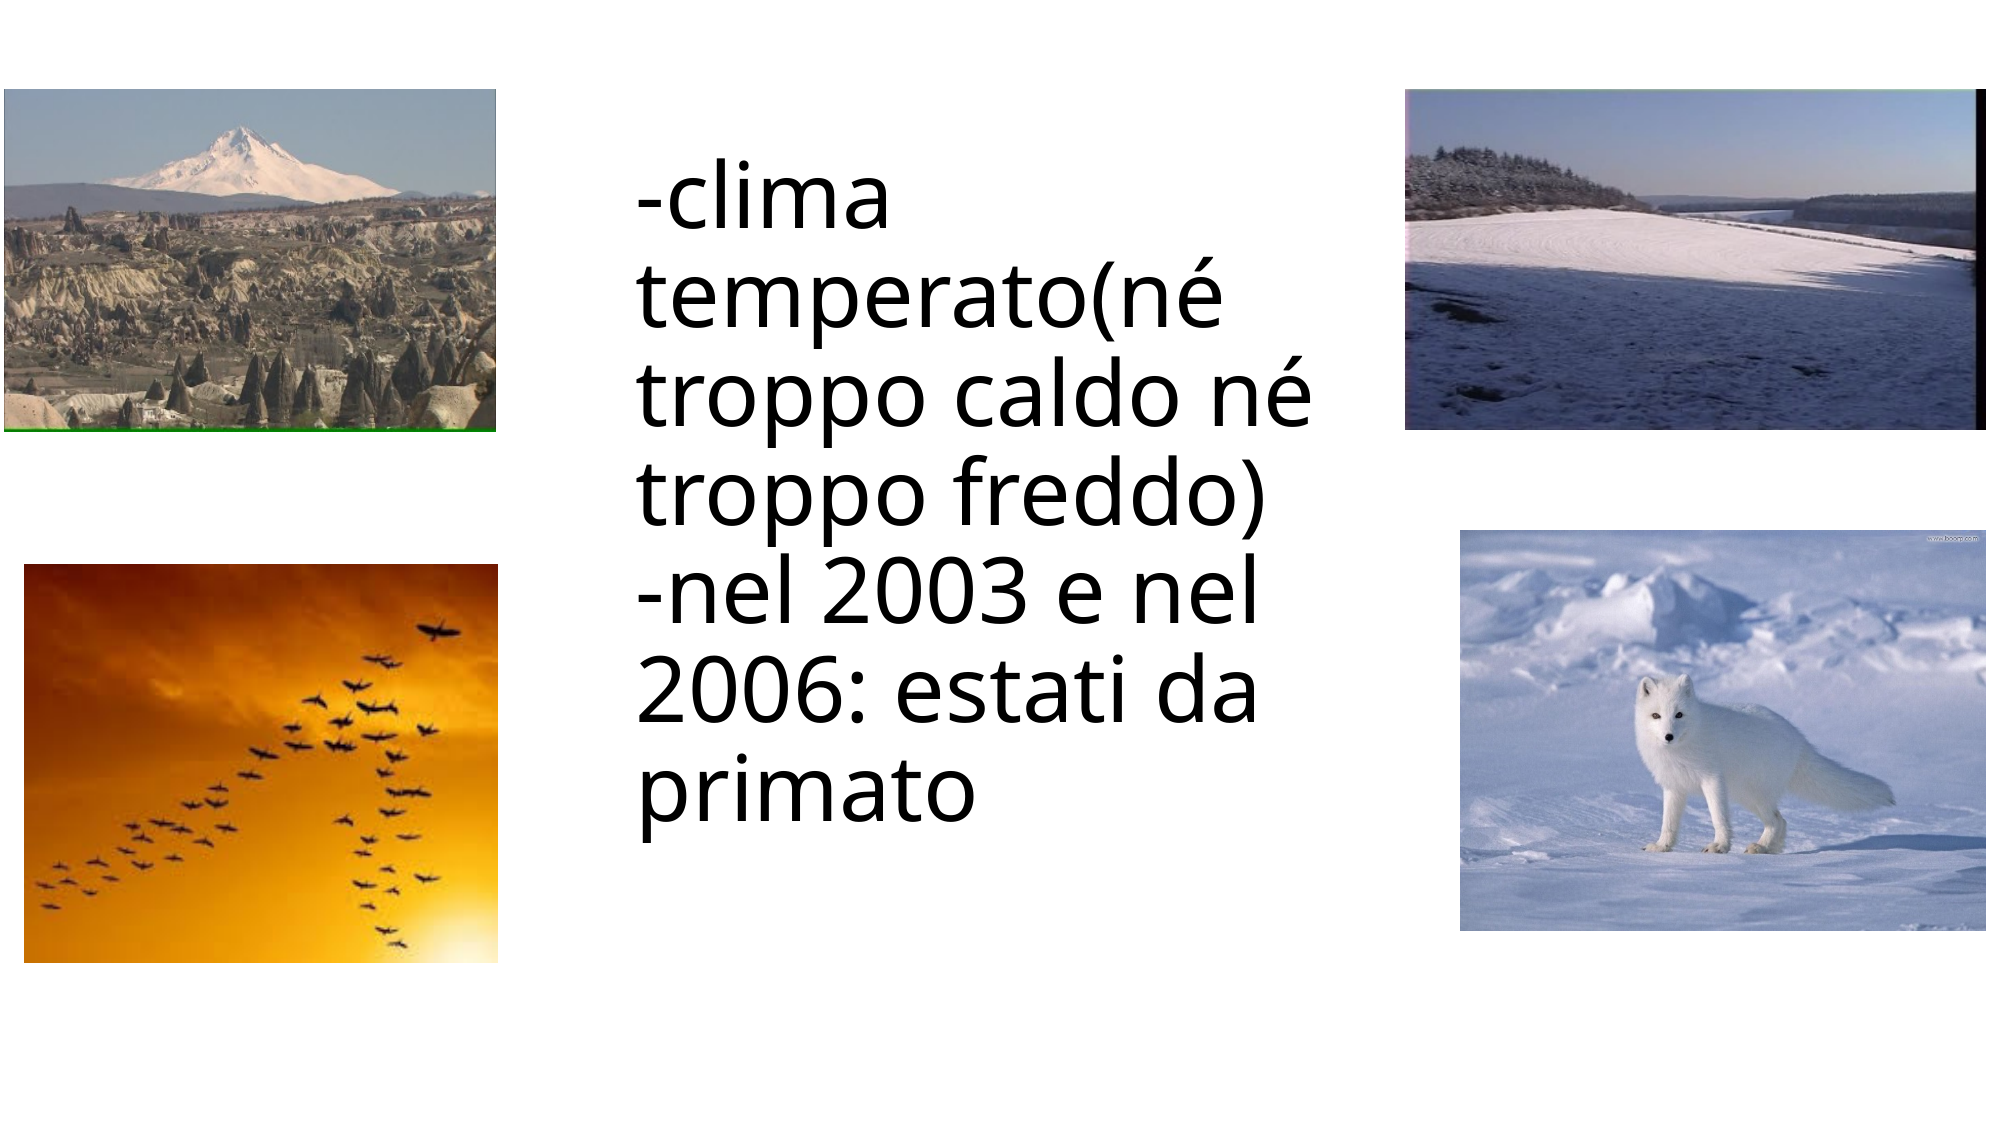

#
-clima temperato(né troppo caldo né troppo freddo)
-nel 2003 e nel 2006: estati da primato